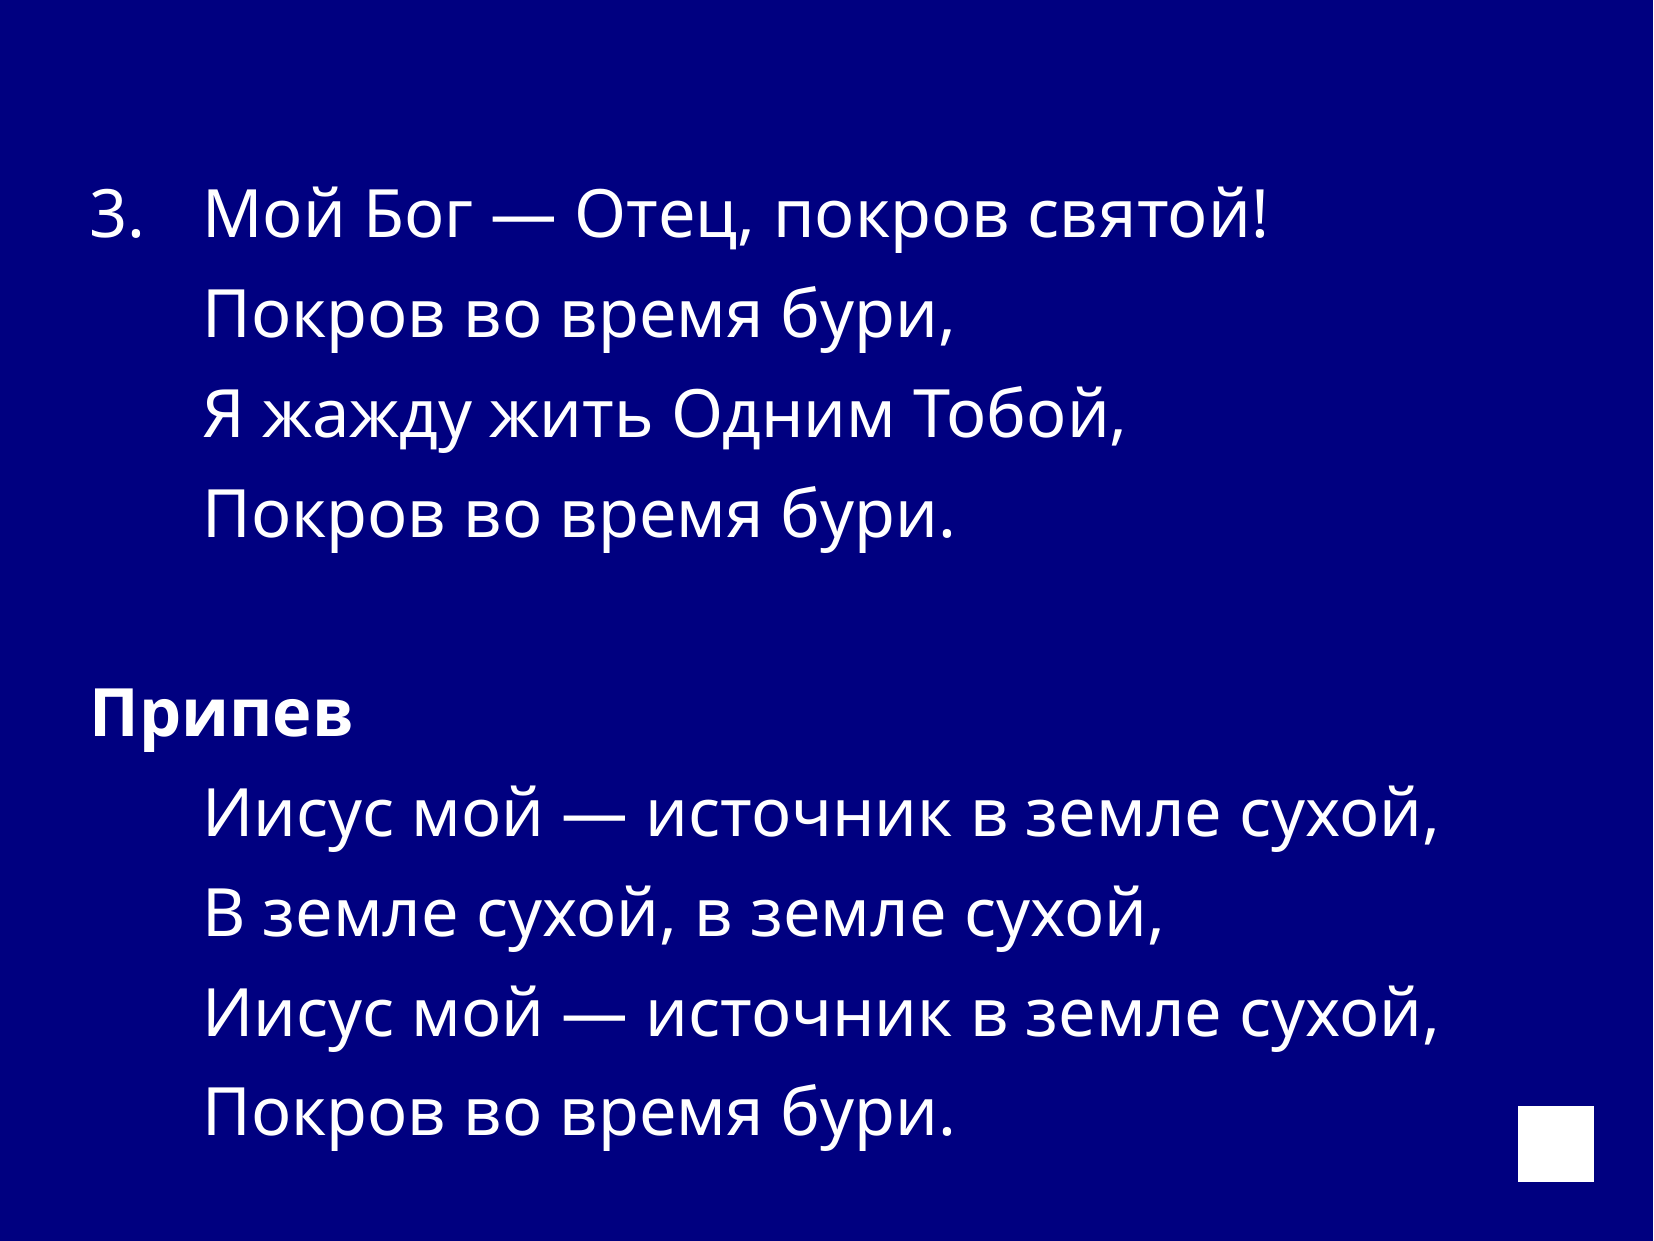

3.	Мой Бог — Отец, покров святой!
	Покров во время бури,
	Я жажду жить Одним Тобой,
	Покров во время бури.
Припев
	Иисус мой — источник в земле сухой,
	В земле сухой, в земле сухой,
	Иисус мой — источник в земле сухой,
	Покров во время бури.